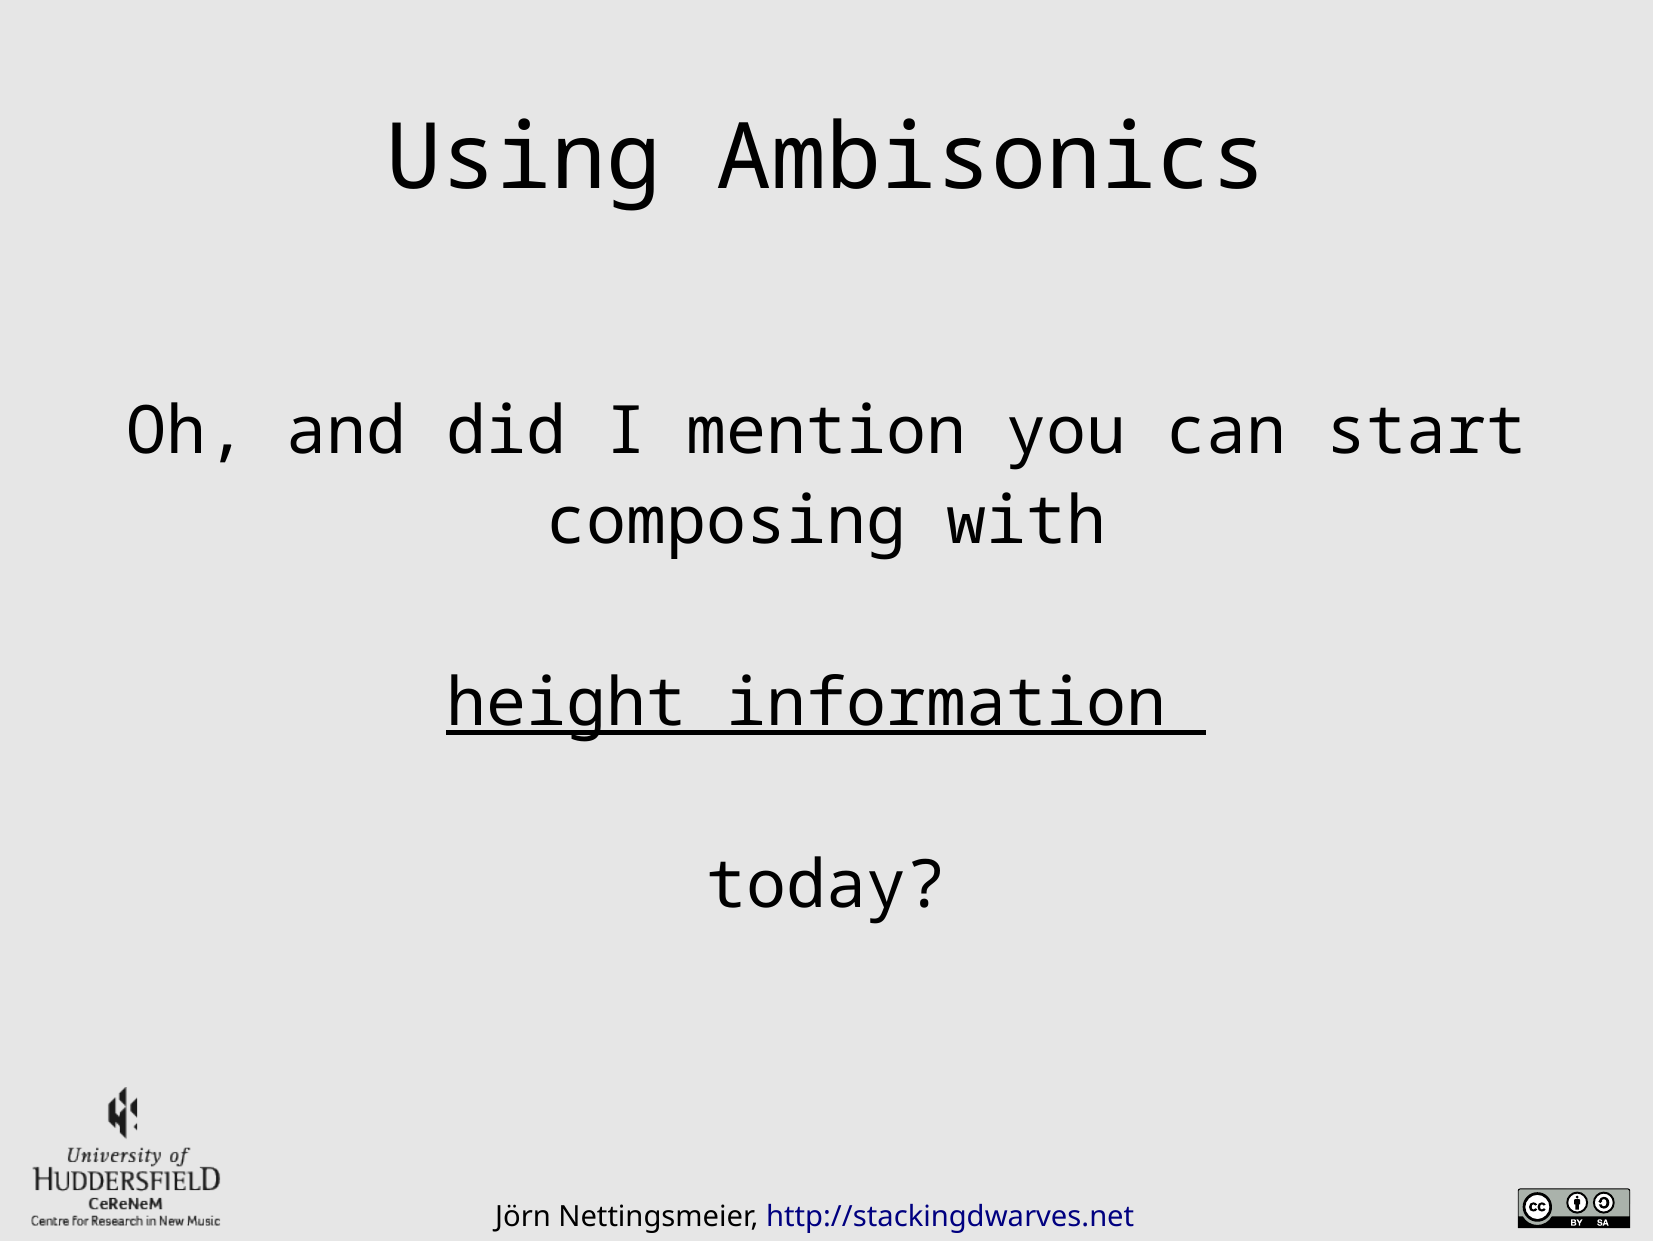

# Using Ambisonics
Oh, and did I mention you can start composing with
height information
today?